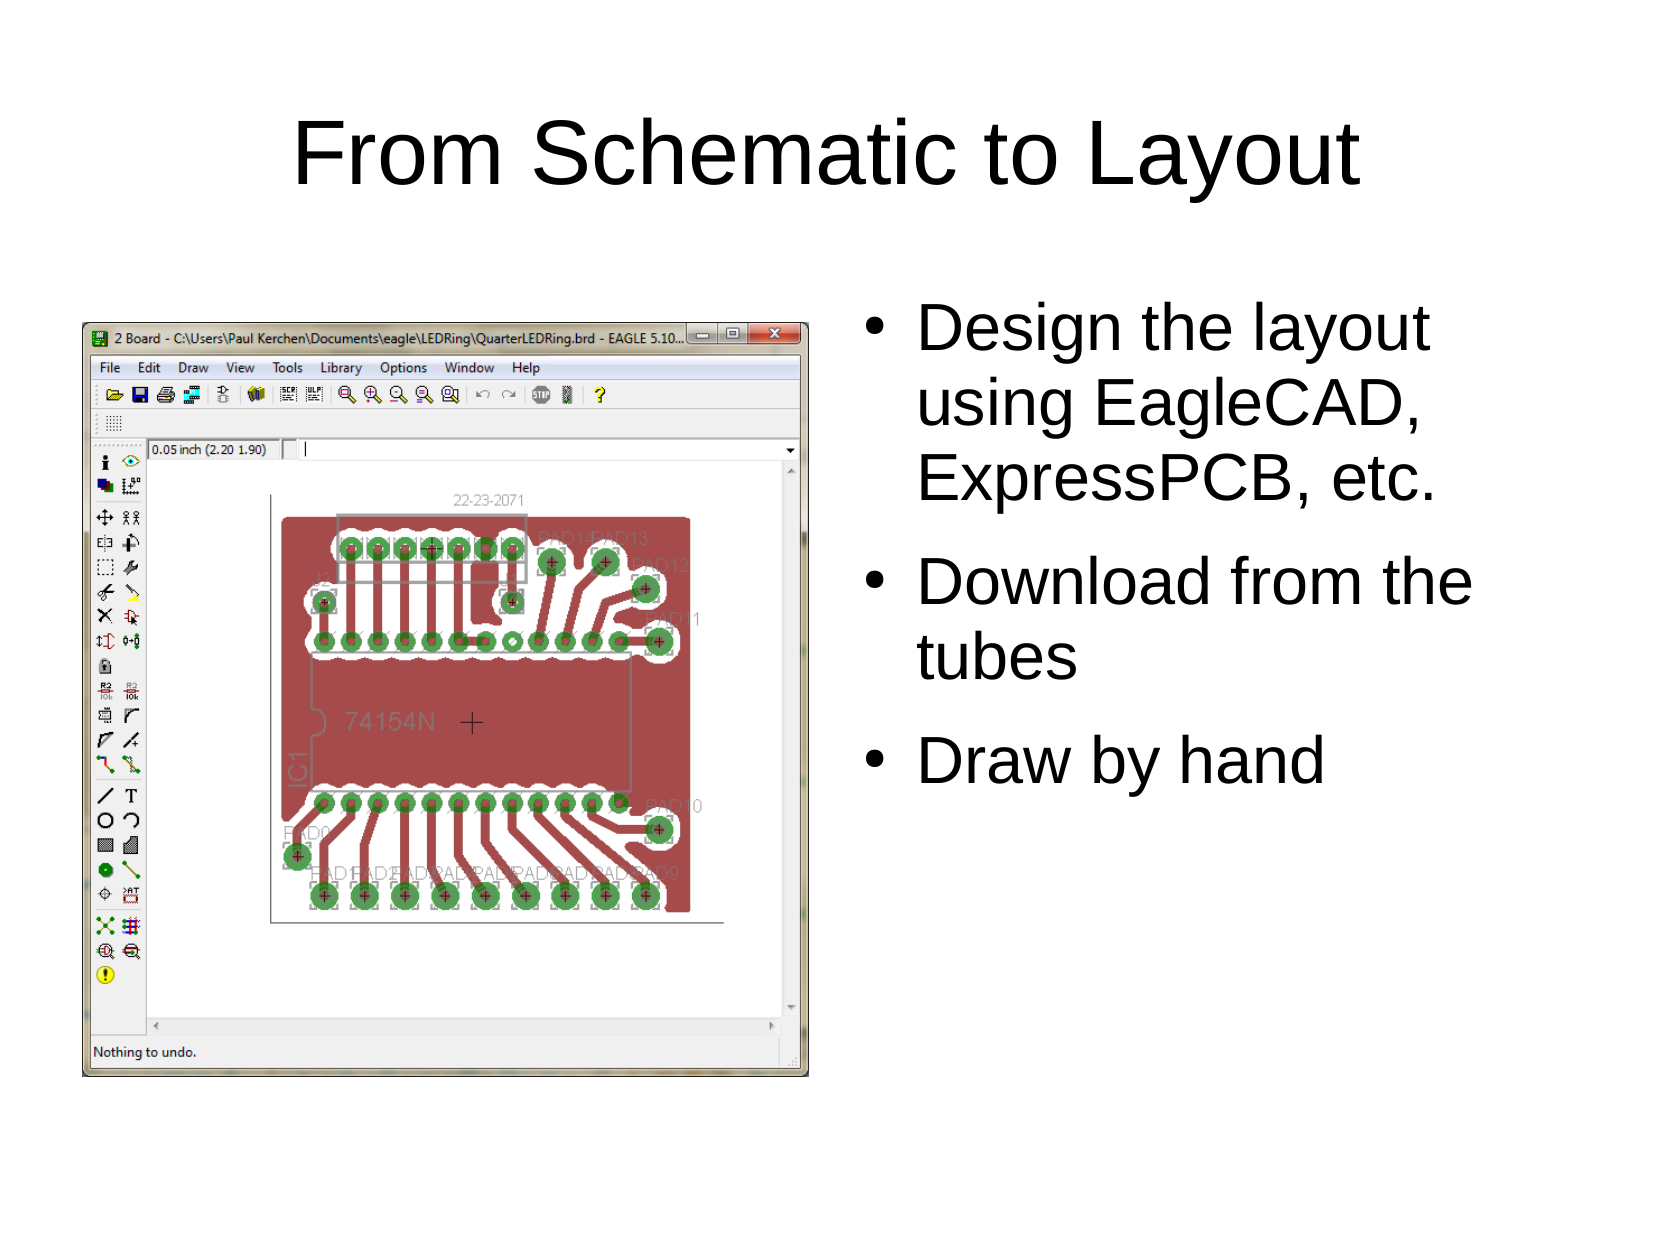

# From Schematic to Layout
Design the layout using EagleCAD, ExpressPCB, etc.
Download from the tubes
Draw by hand